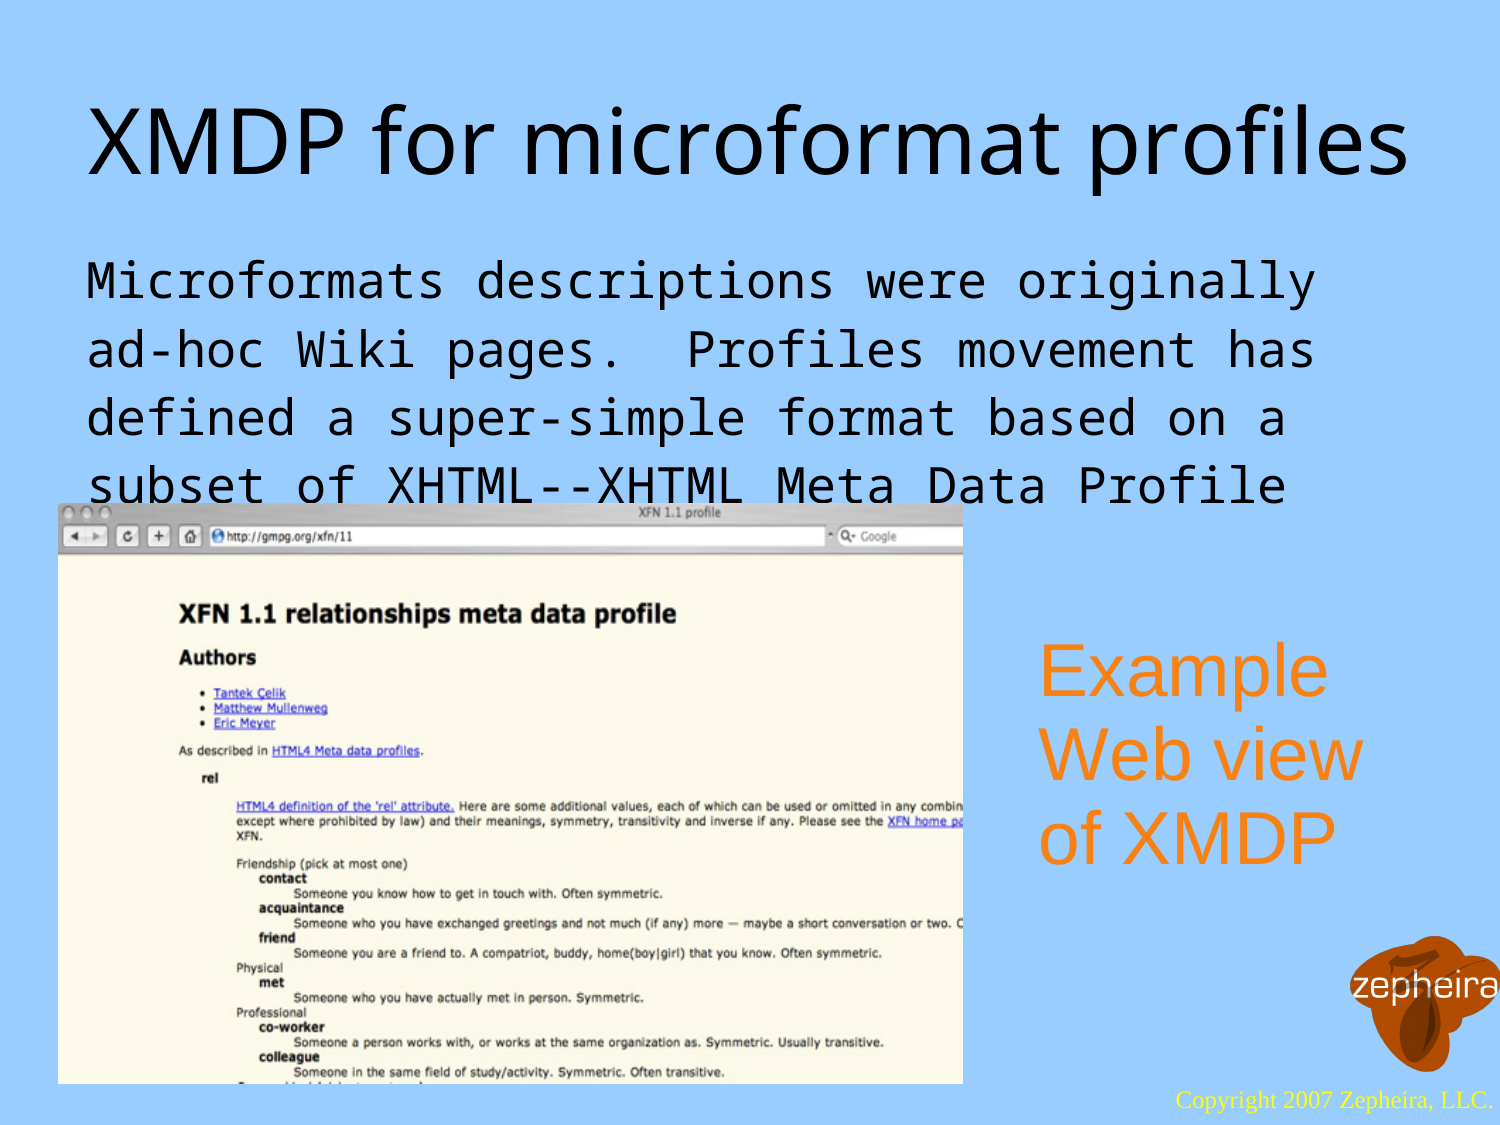

# XMDP for microformat profiles
Microformats descriptions were originally ad-hoc Wiki pages. Profiles movement has defined a super-simple format based on a subset of XHTML--XHTML Meta Data Profile (XMDP)
Example Web view of XMDP